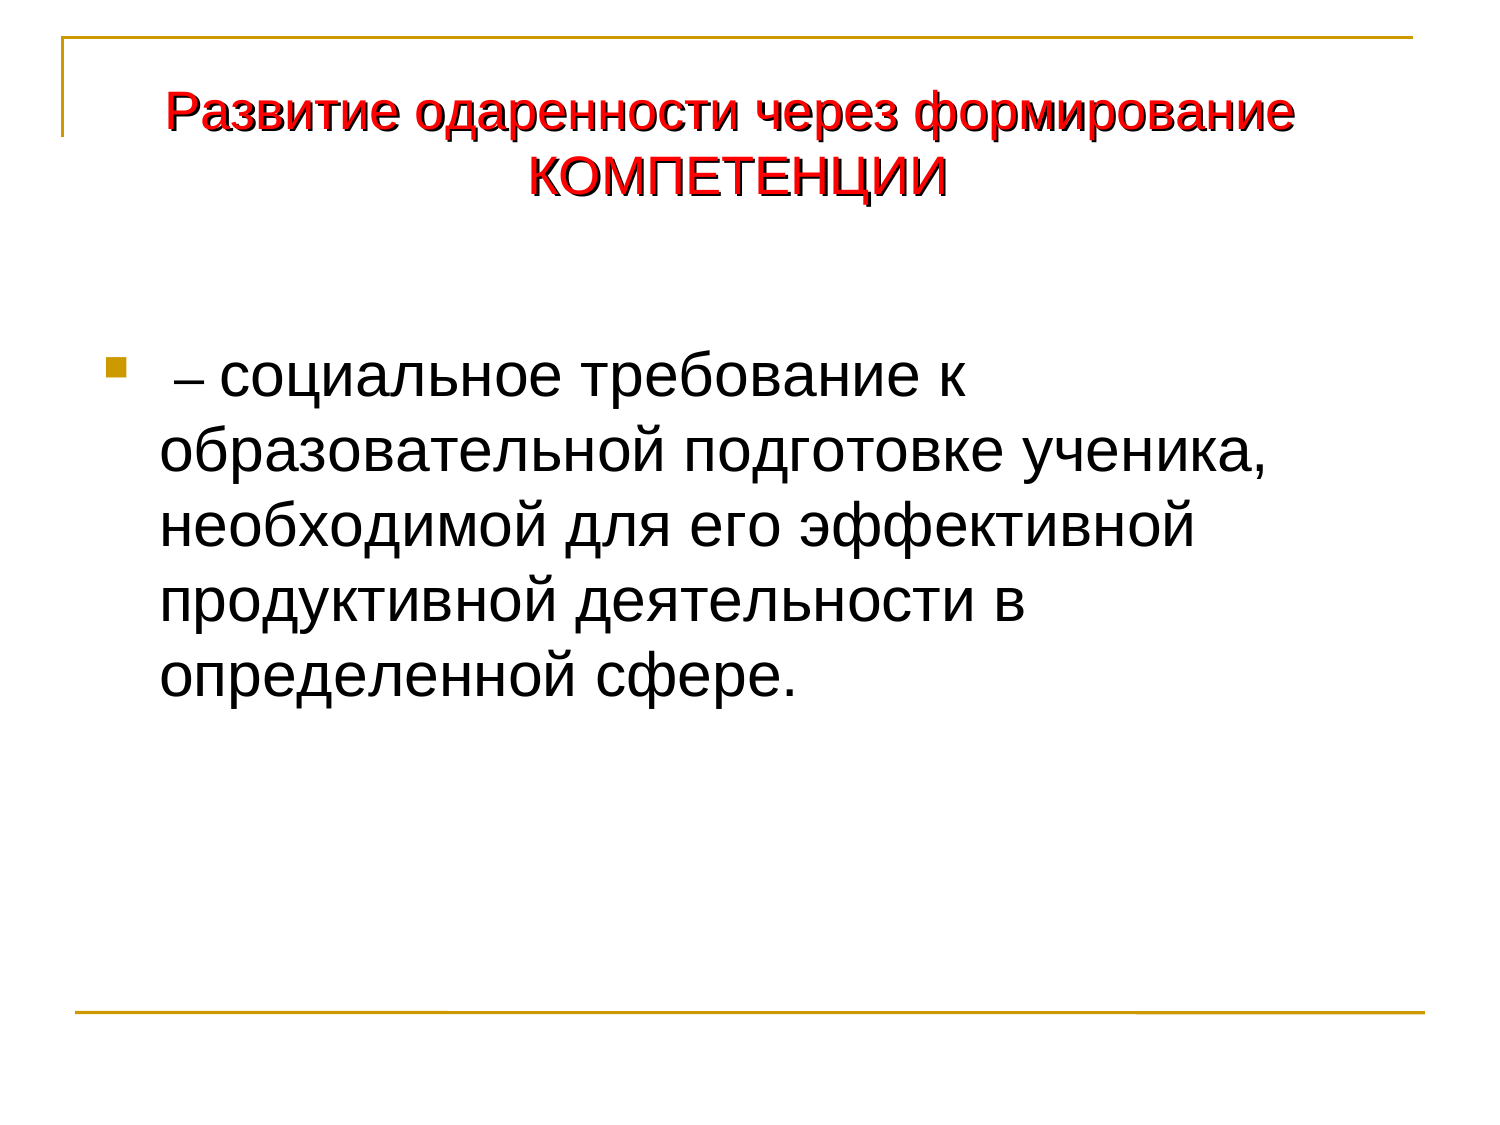

Развитие одаренности через формирование КОМПЕТЕНЦИИ
 – социальное требование к образовательной подготовке ученика, необходимой для его эффективной продуктивной деятельности в определенной сфере.